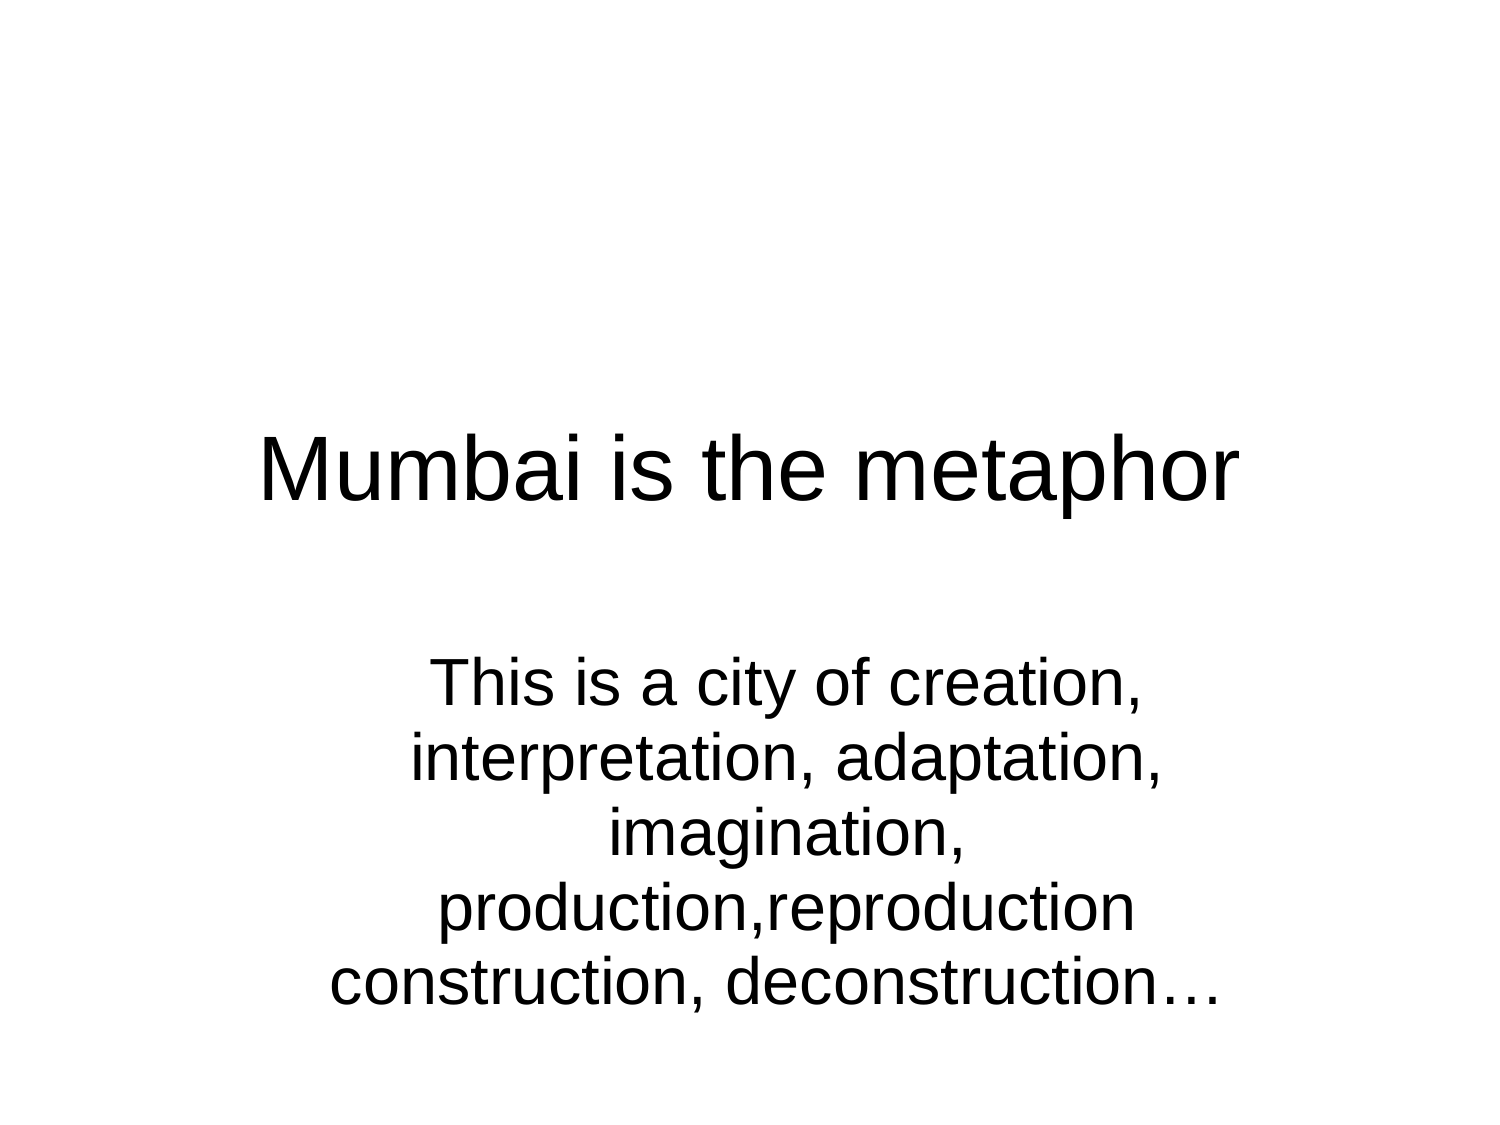

# Mumbai is the metaphor
This is a city of creation, interpretation, adaptation, imagination, production,reproduction construction, deconstruction…